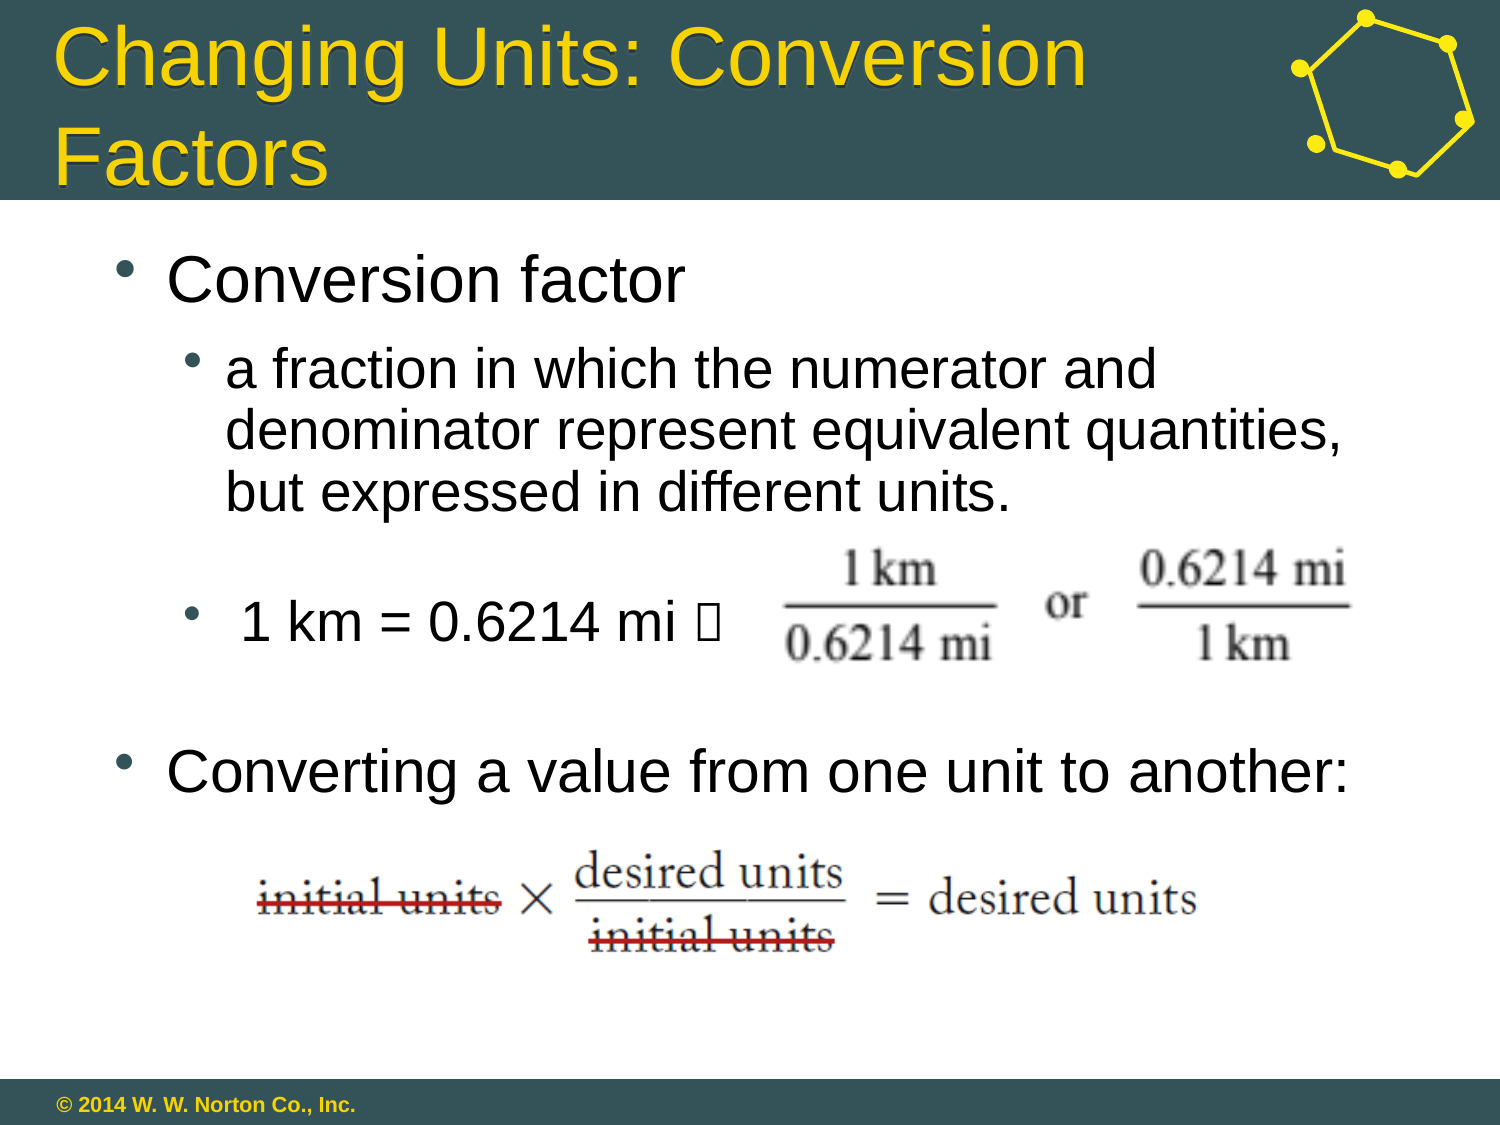

Changing Units: Conversion Factors
# Conversion factor
a fraction in which the numerator and denominator represent equivalent quantities, but expressed in different units.
 1 km = 0.6214 mi 
Converting a value from one unit to another: